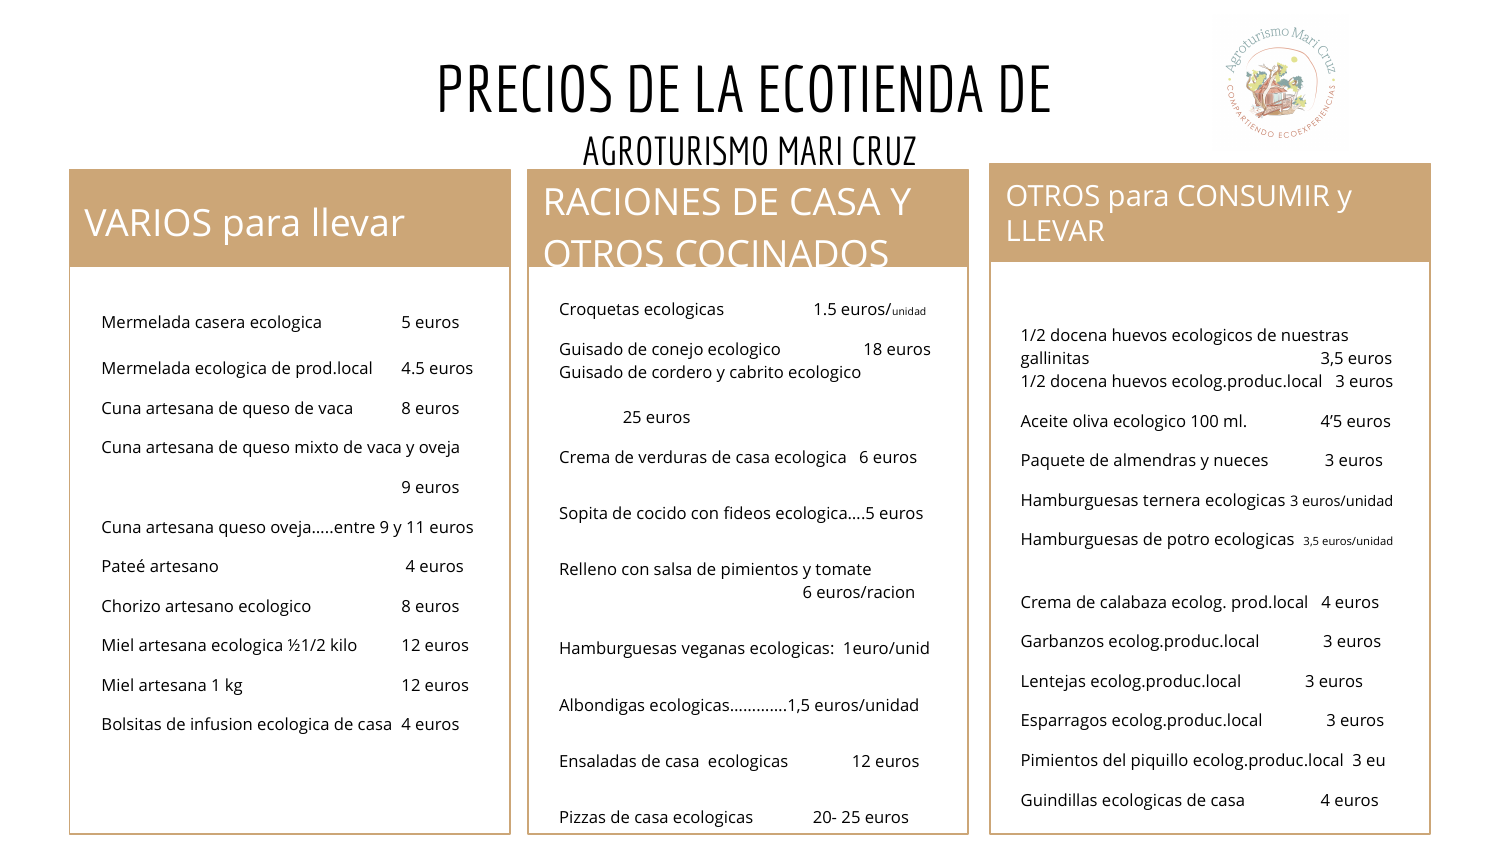

# PRECIOS DE LA ECOTIENDA DE
AGROTURISMO MARI CRUZ
OTROS para CONSUMIR y LLEVAR
VARIOS para llevar
RACIONES DE CASA Y OTROS COCINADOS
Croquetas ecologicas 1.5 euros/unidad
Guisado de conejo ecologico 	 18 euros Guisado de cordero y cabrito ecologico 	 25 euros
Crema de verduras de casa ecologica	6 euros
Sopita de cocido con fideos ecologica….5 euros
Relleno con salsa de pimientos y tomate	 6 euros/racion
Hamburguesas veganas ecologicas: 1euro/unid
Albondigas ecologicas………….1,5 euros/unidad
Ensaladas de casa ecologicas 12 euros
Pizzas de casa ecologicas 20- 25 euros
Mermelada casera ecologica 	5 euros
Mermelada ecologica de prod.local	4.5 euros
Cuna artesana de queso de vaca 	8 euros
Cuna artesana de queso mixto de vaca y oveja
		9 euros
Cuna artesana queso oveja…..entre 9 y 11 euros
Pateé artesano		 4 euros
Chorizo artesano ecologico	8 euros
Miel artesana ecologica ½1/2 kilo	12 euros
Miel artesana 1 kg		12 euros
Bolsitas de infusion ecologica de casa	4 euros
1/2 docena huevos ecologicos de nuestras gallinitas		3,5 euros
1/2 docena huevos ecolog.produc.local 3 euros
Aceite oliva ecologico 100 ml.	4’5 euros
Paquete de almendras y nueces	 3 euros
Hamburguesas ternera ecologicas 3 euros/unidad
Hamburguesas de potro ecologicas 3,5 euros/unidad
Crema de calabaza ecolog. prod.local 4 euros
Garbanzos ecolog.produc.local 3 euros
Lentejas ecolog.produc.local 3 euros
Esparragos ecolog.produc.local 3 euros
Pimientos del piquillo ecolog.produc.local 3 eu
Guindillas ecologicas de casa	4 euros